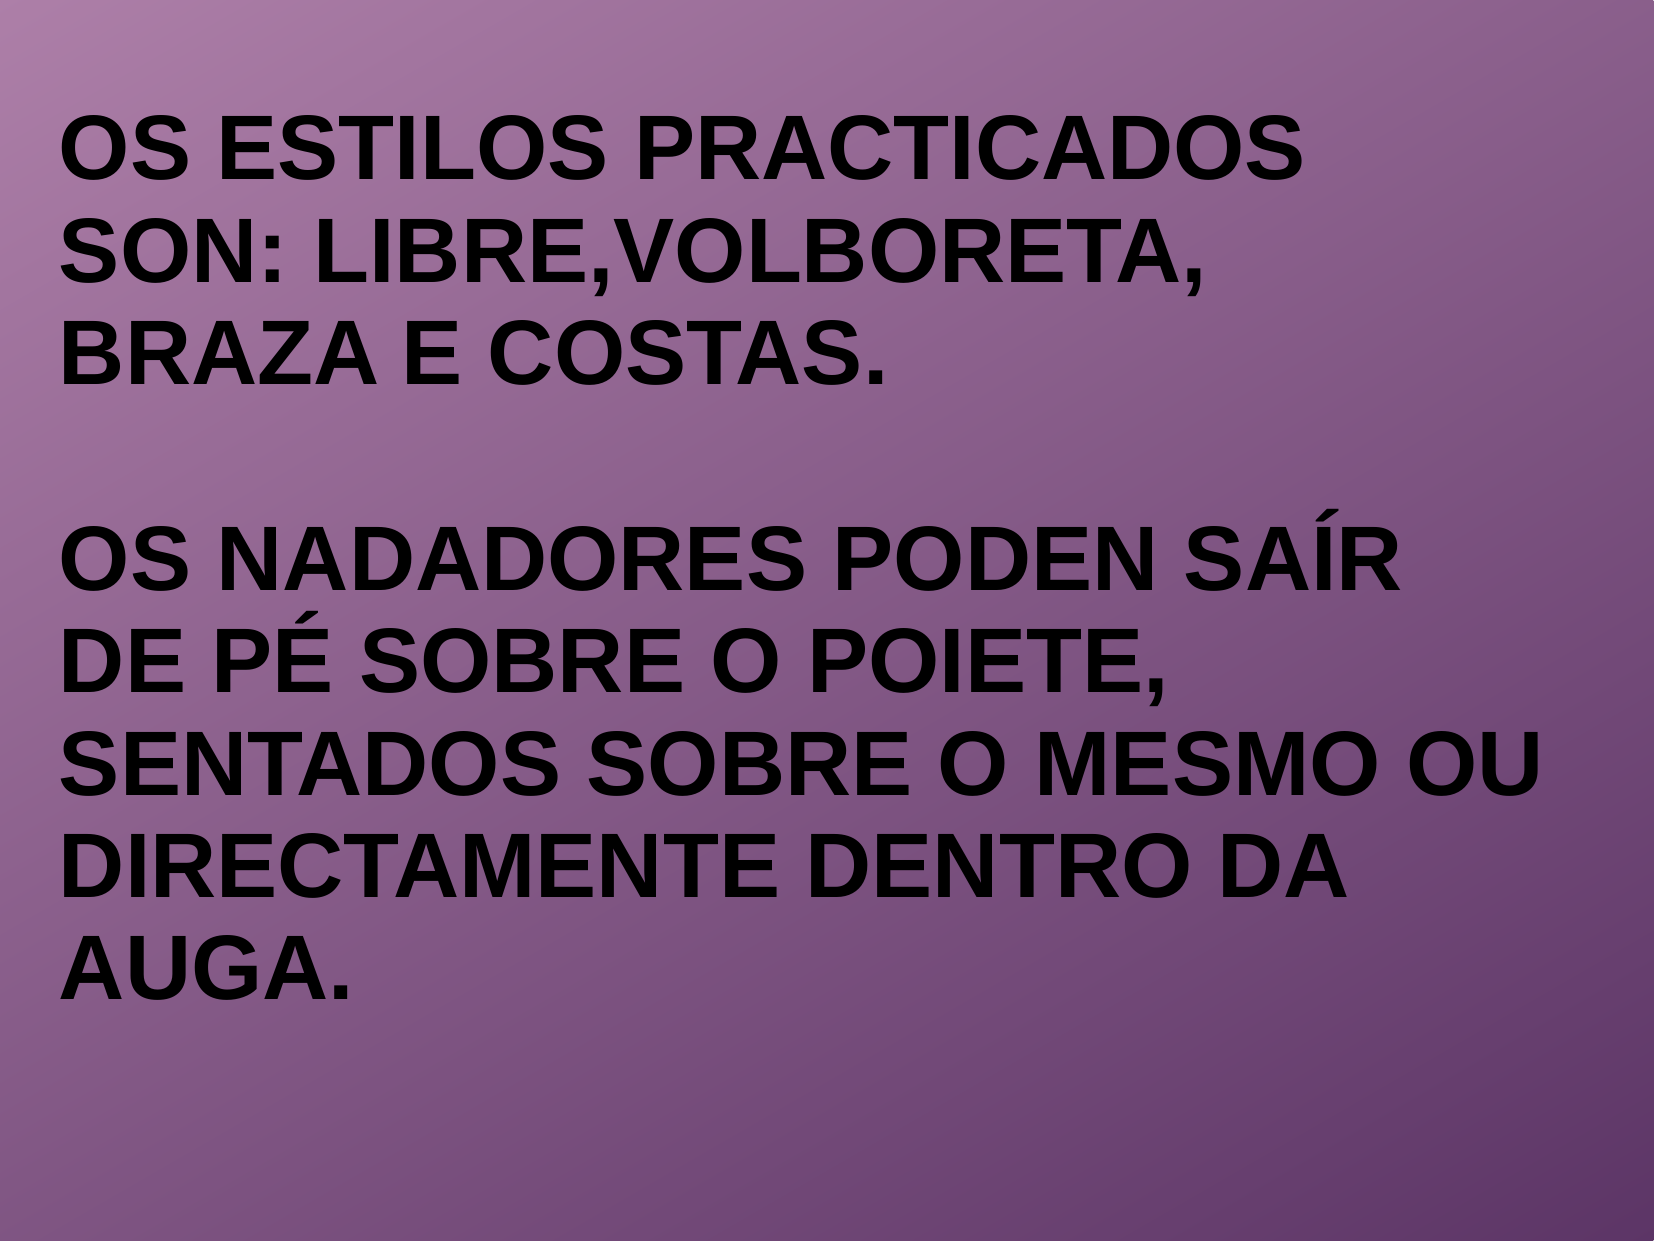

# OS ESTILOS PRACTICADOS SON: LIBRE,VOLBORETA, BRAZA E COSTAS. OS NADADORES PODEN SAÍR DE PÉ SOBRE O POIETE, SENTADOS SOBRE O MESMO OU DIRECTAMENTE DENTRO DA AUGA.